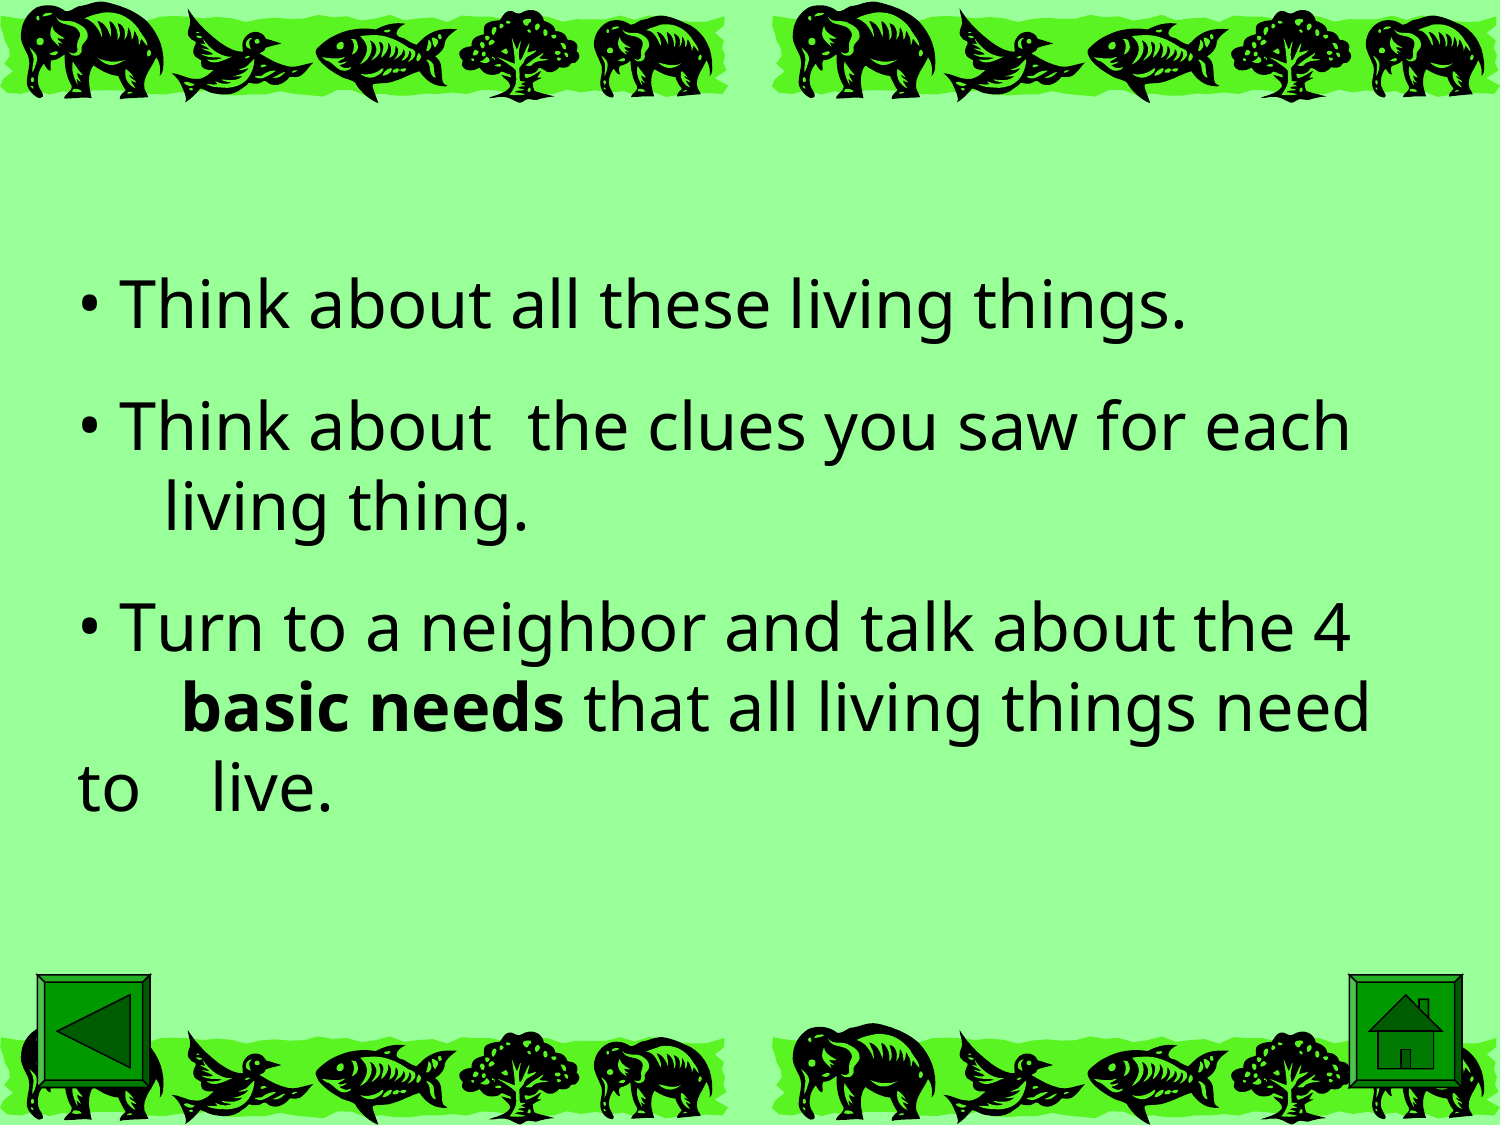

Think about all these living things.
 Think about the clues you saw for each living thing.
 Turn to a neighbor and talk about the 4 basic needs that all living things need to live.